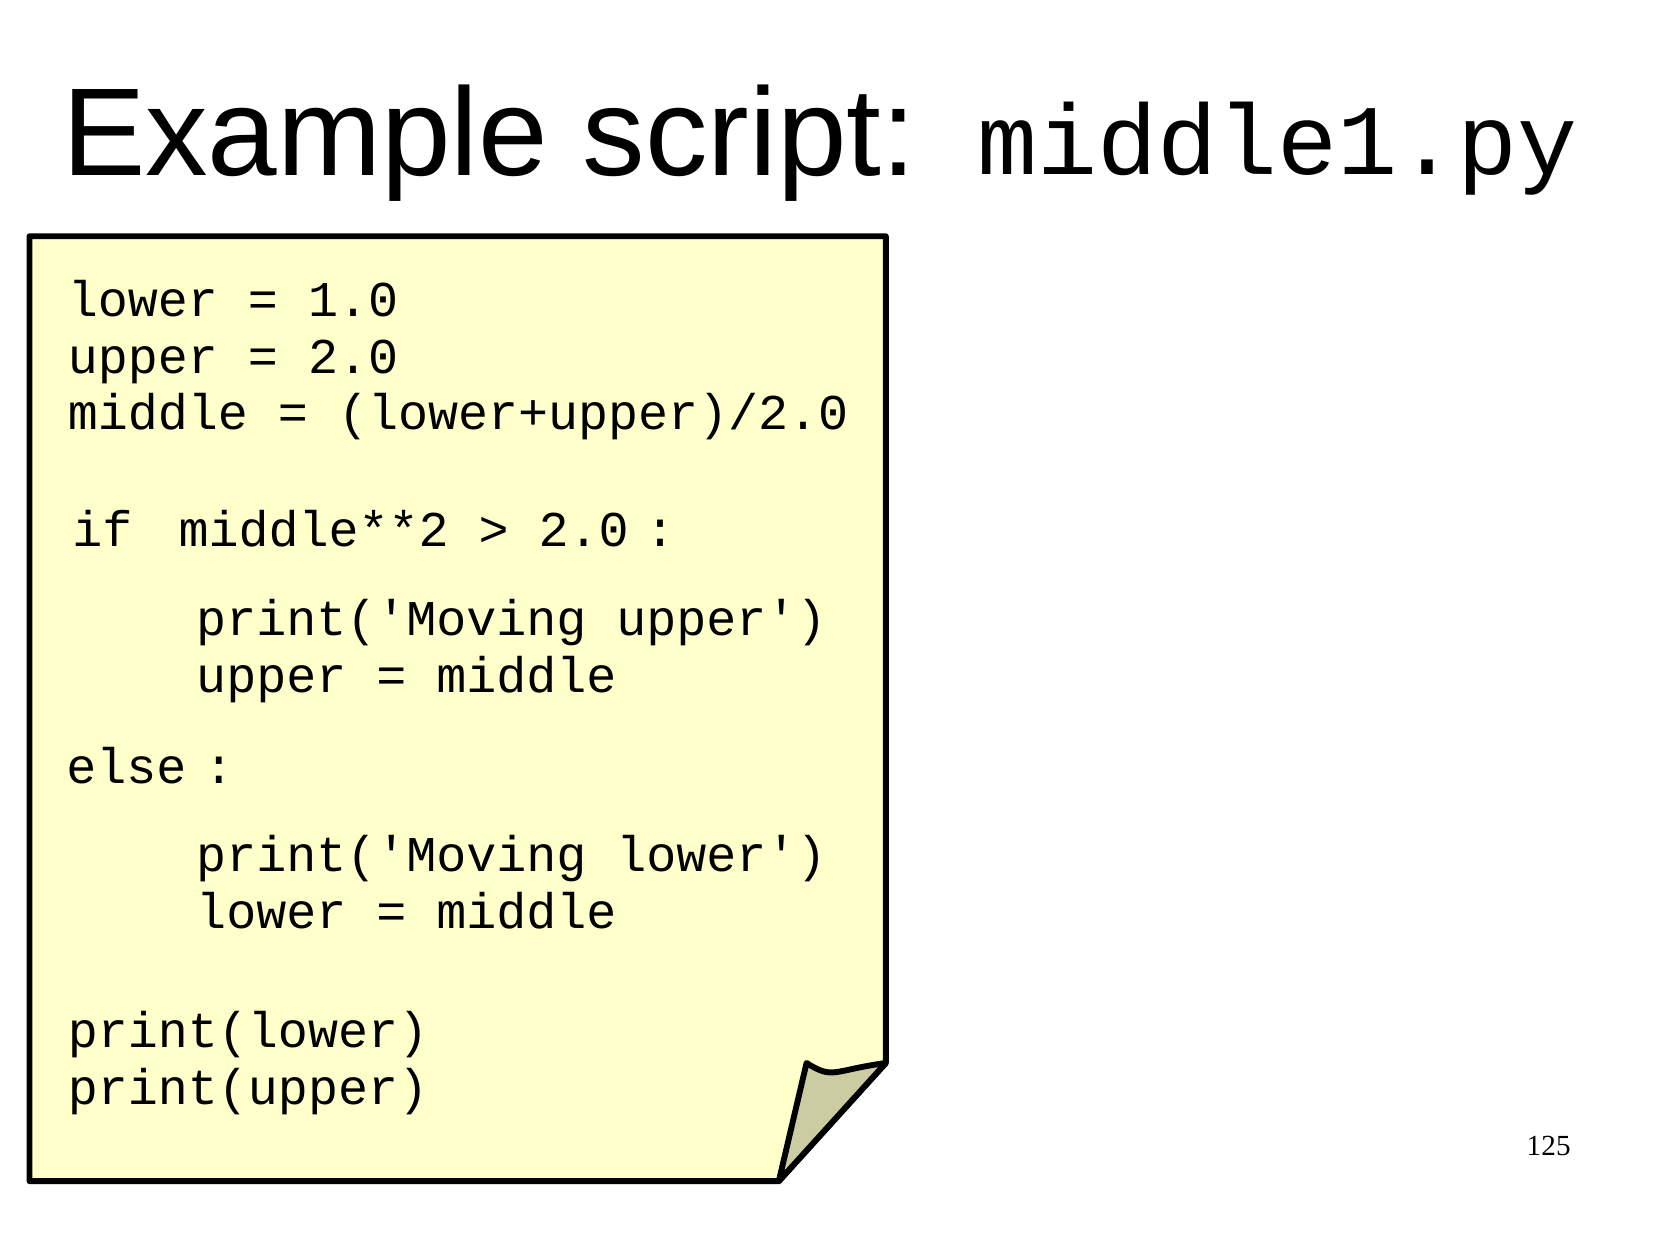

Example script:
middle1.py
lower = 1.0
upper = 2.0
middle = (lower+upper)/2.0
if
middle**2 > 2.0
:
print('Moving upper')
upper = middle
else
:
print('Moving lower')
lower = middle
print(lower)
print(upper)
125